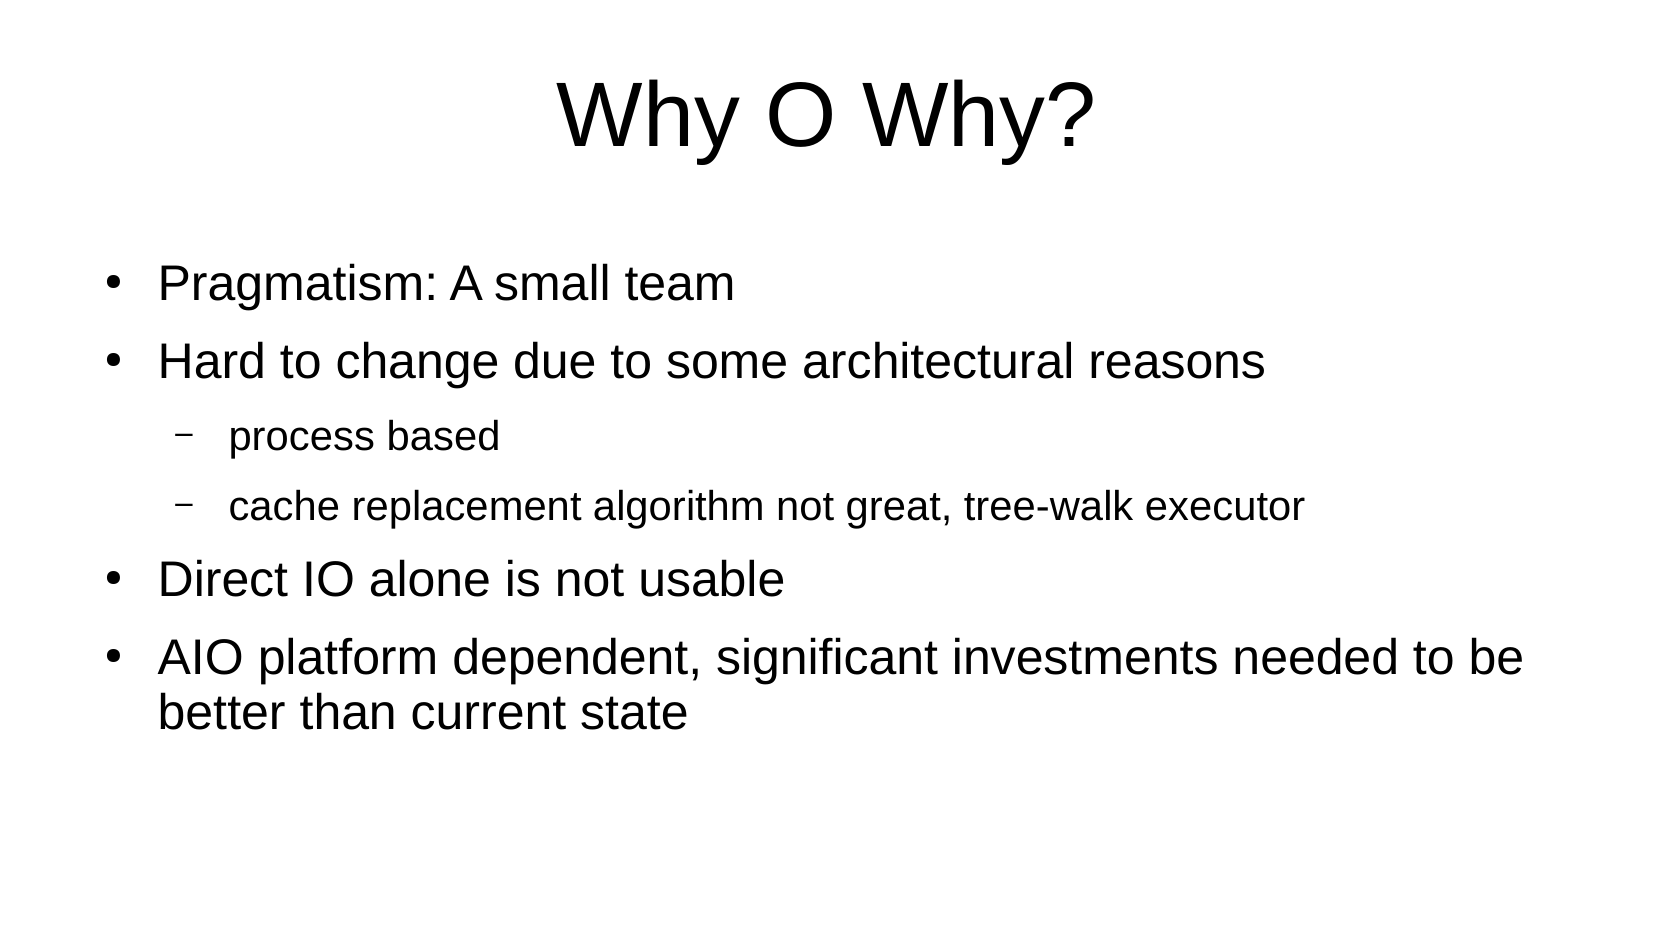

# Why O Why?
Pragmatism: A small team
Hard to change due to some architectural reasons
process based
cache replacement algorithm not great, tree-walk executor
Direct IO alone is not usable
AIO platform dependent, significant investments needed to be better than current state